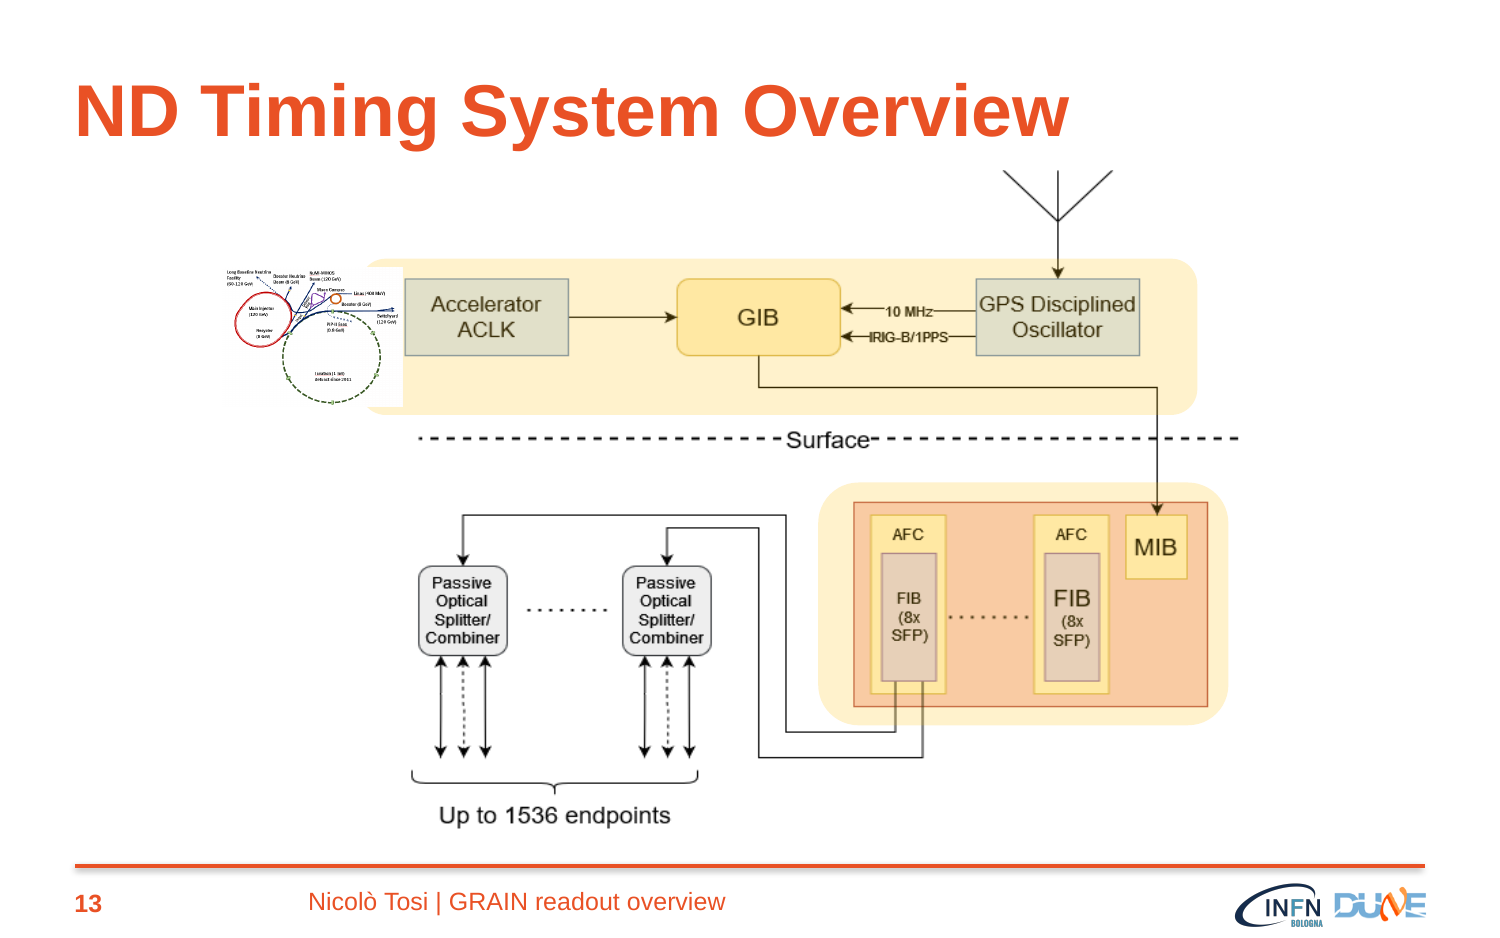

# ND Timing System Overview
Nicolò Tosi | GRAIN readout overview